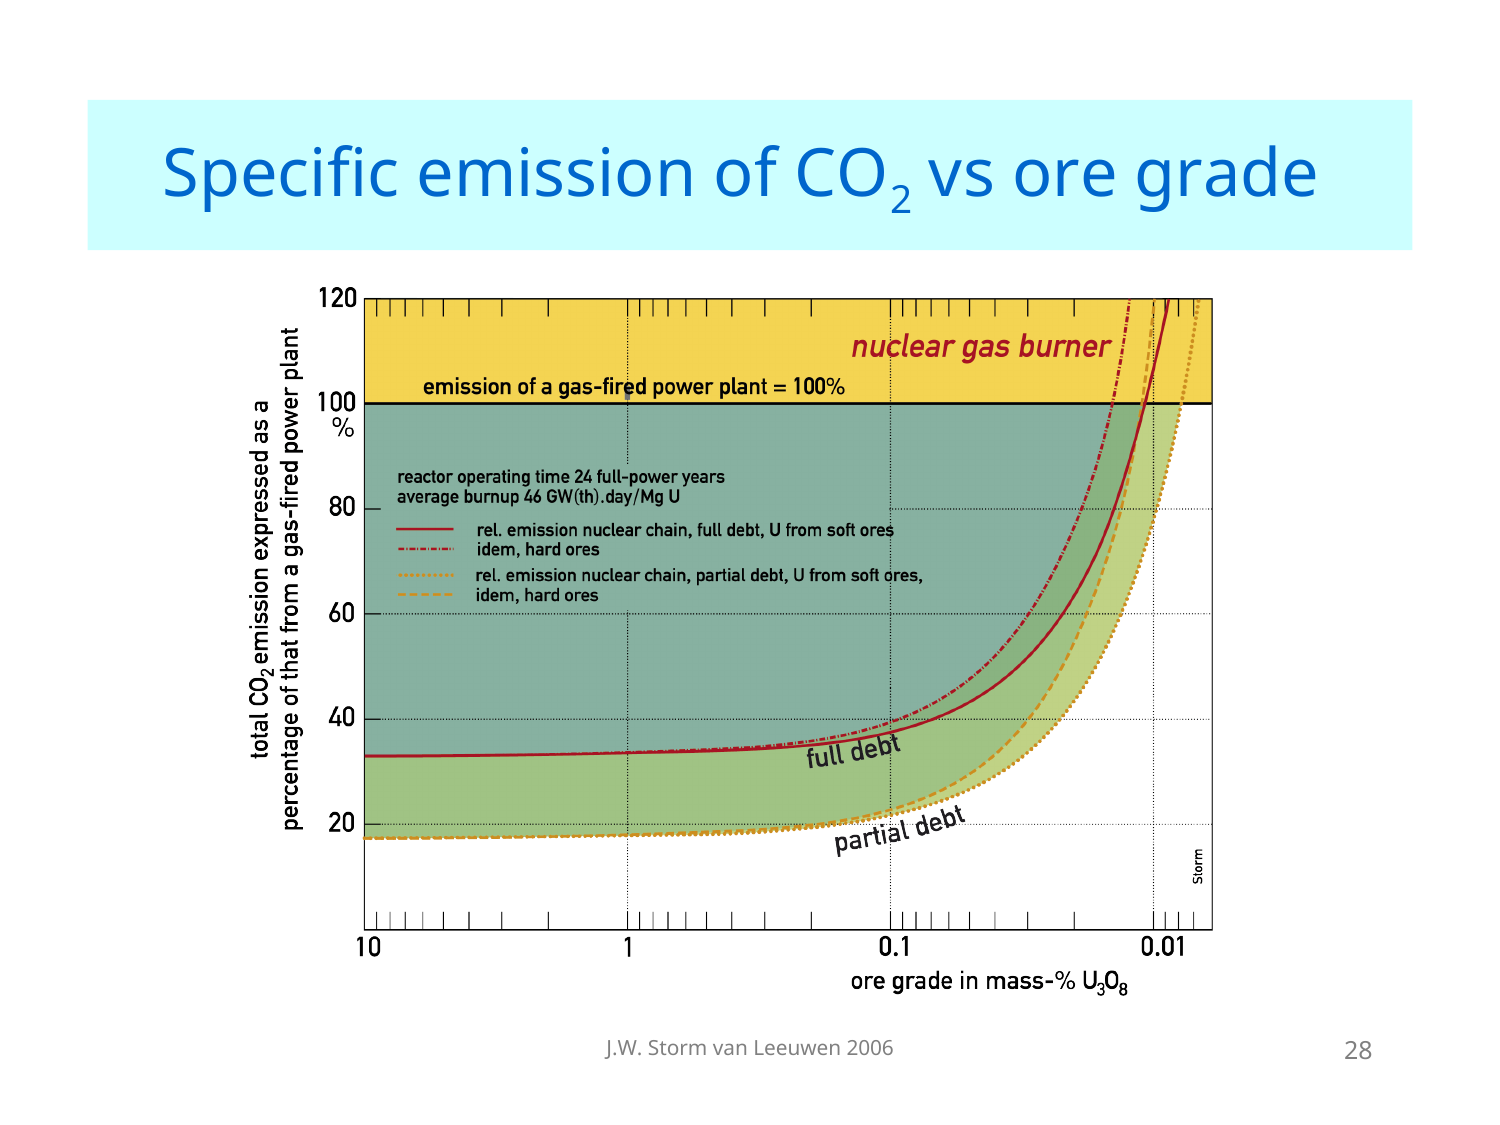

# Specific emission of CO2 vs ore grade
J.W. Storm van Leeuwen 2006
28